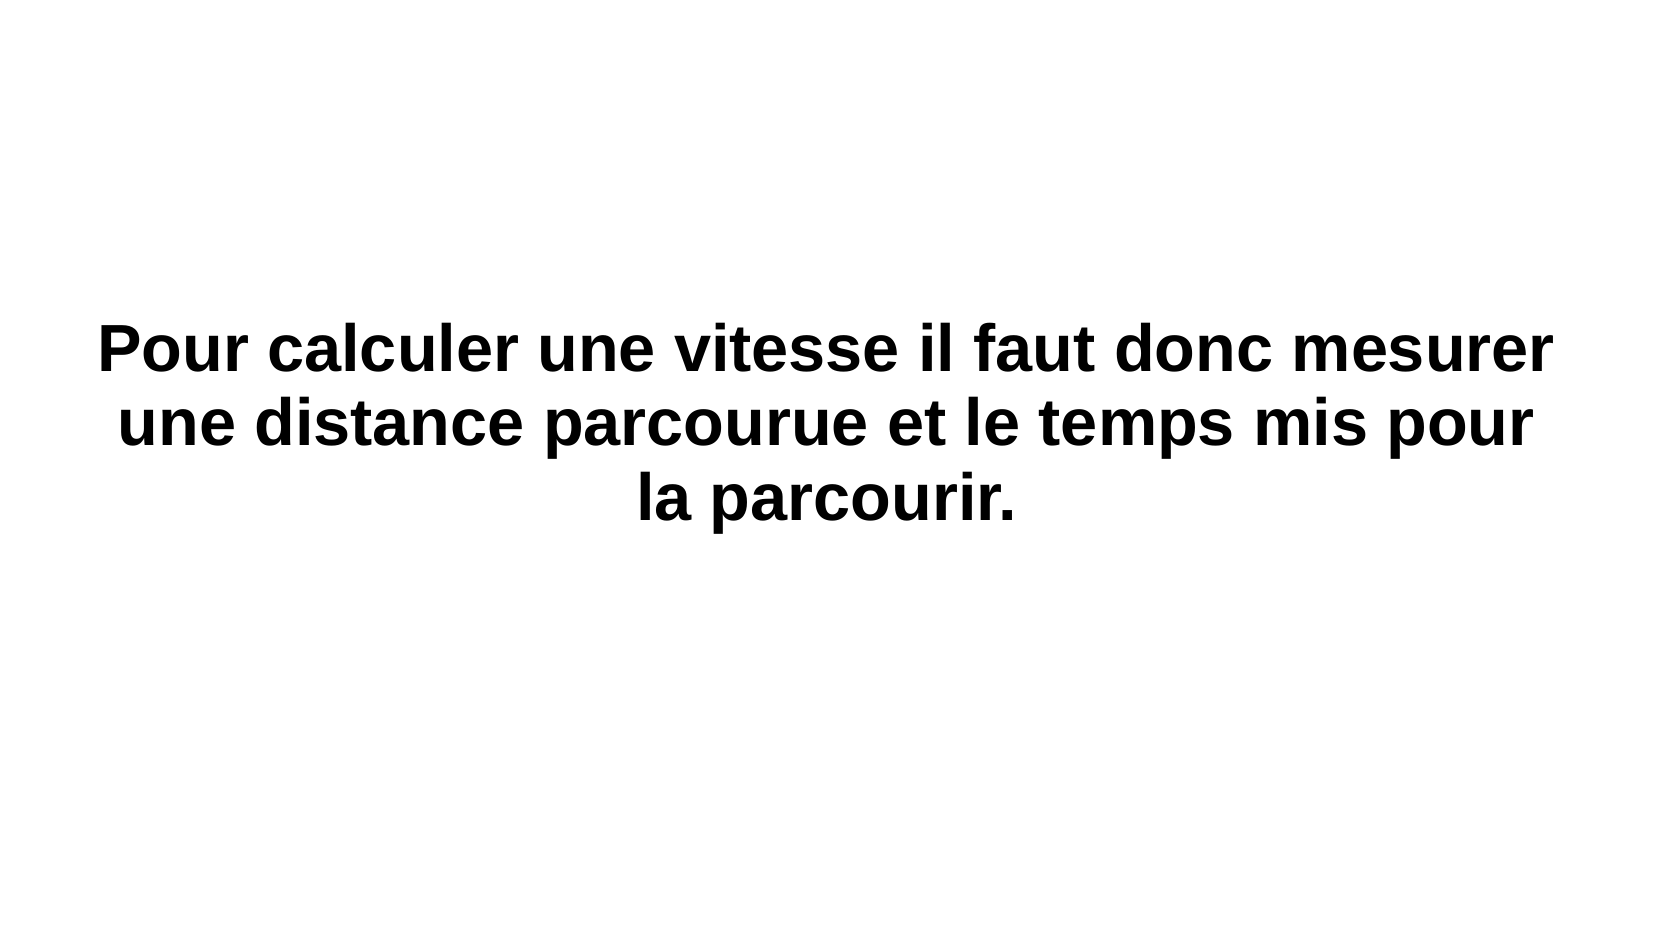

# Pour calculer une vitesse il faut donc mesurer une distance parcourue et le temps mis pour la parcourir.